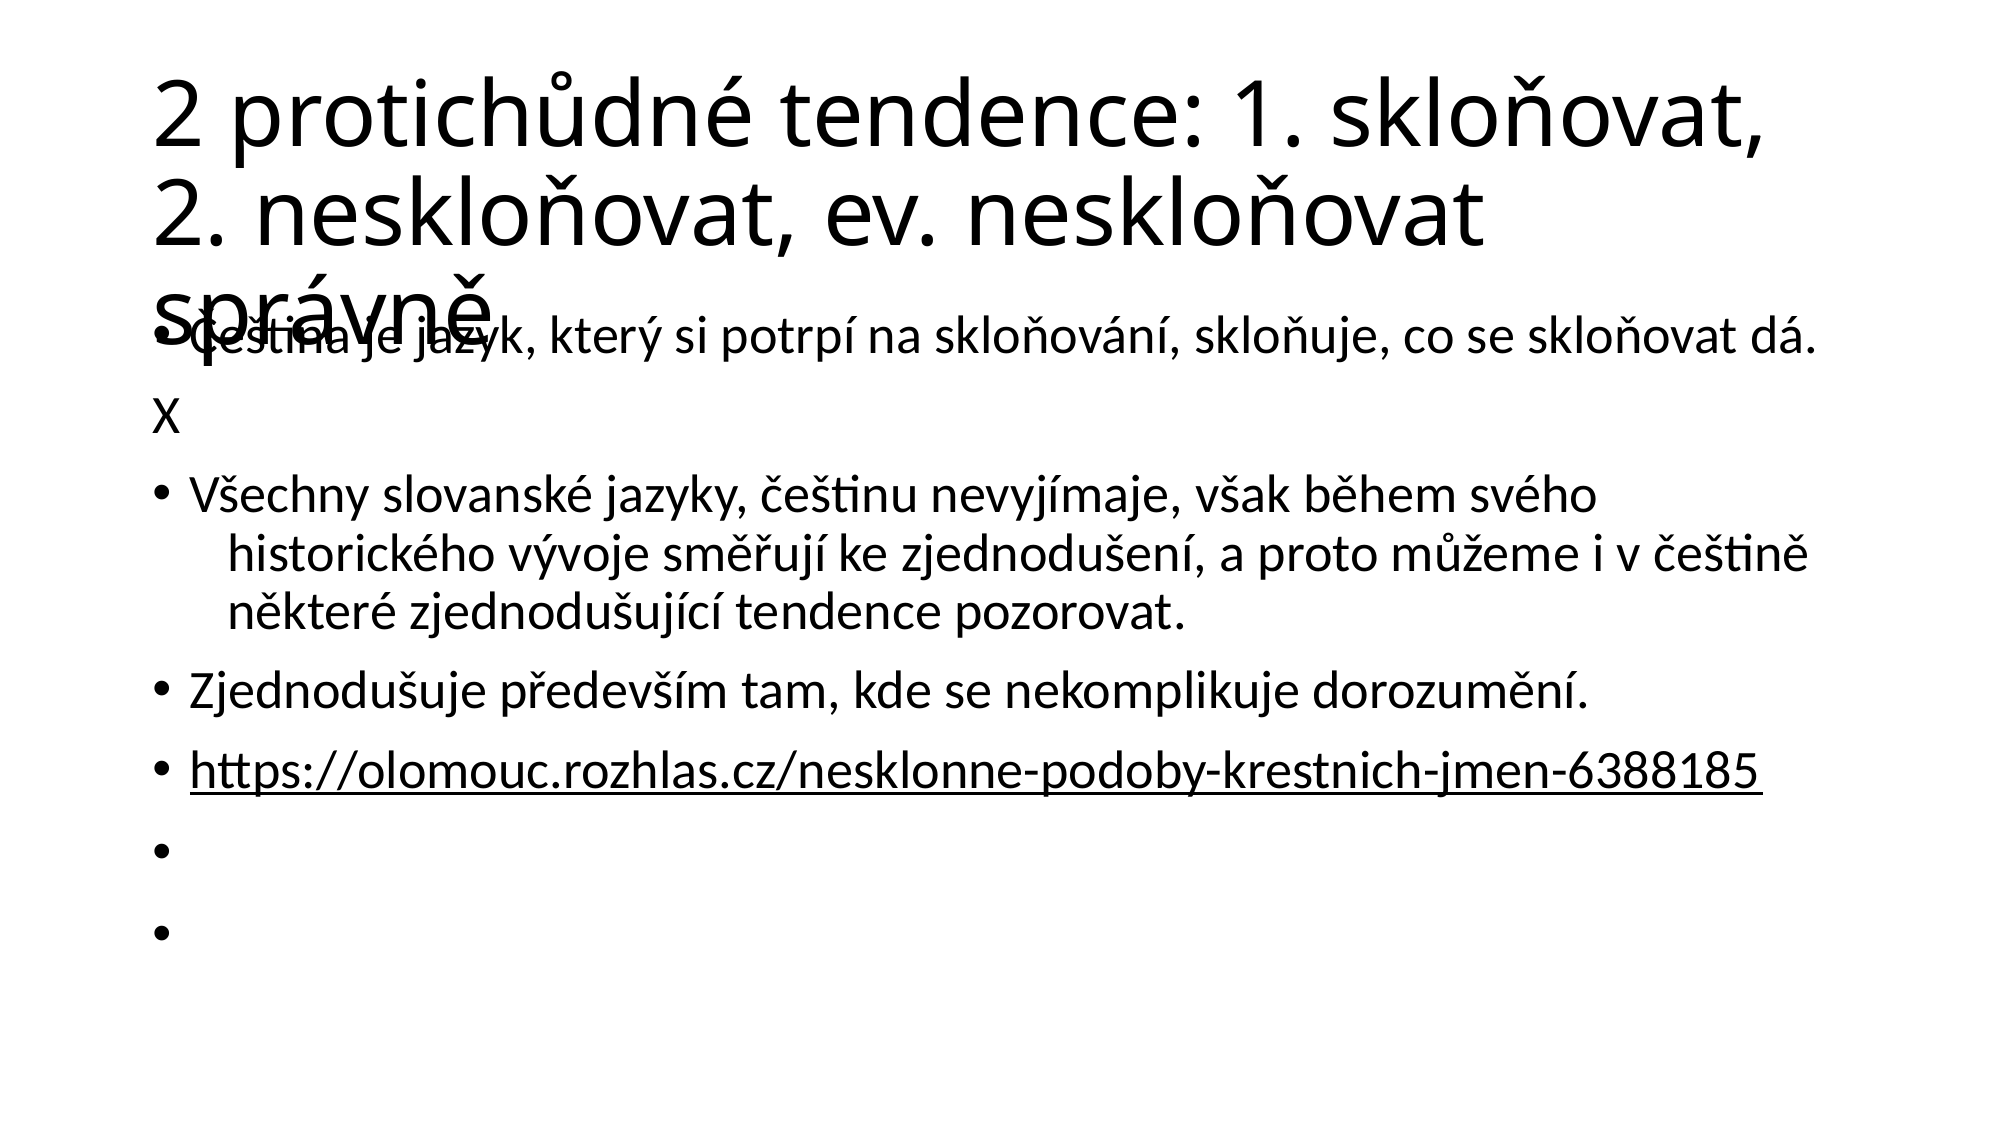

# 2 protichůdné tendence: 1. skloňovat, 2. neskloňovat, ev. neskloňovat správně
Čeština je jazyk, který si potrpí na skloňování, skloňuje, co se skloňovat dá.
X
Všechny slovanské jazyky, češtinu nevyjímaje, však během svého historického vývoje směřují ke zjednodušení, a proto můžeme i v češtině některé zjednodušující tendence pozorovat.
Zjednodušuje především tam, kde se nekomplikuje dorozumění.
https://olomouc.rozhlas.cz/nesklonne-podoby-krestnich-jmen-6388185